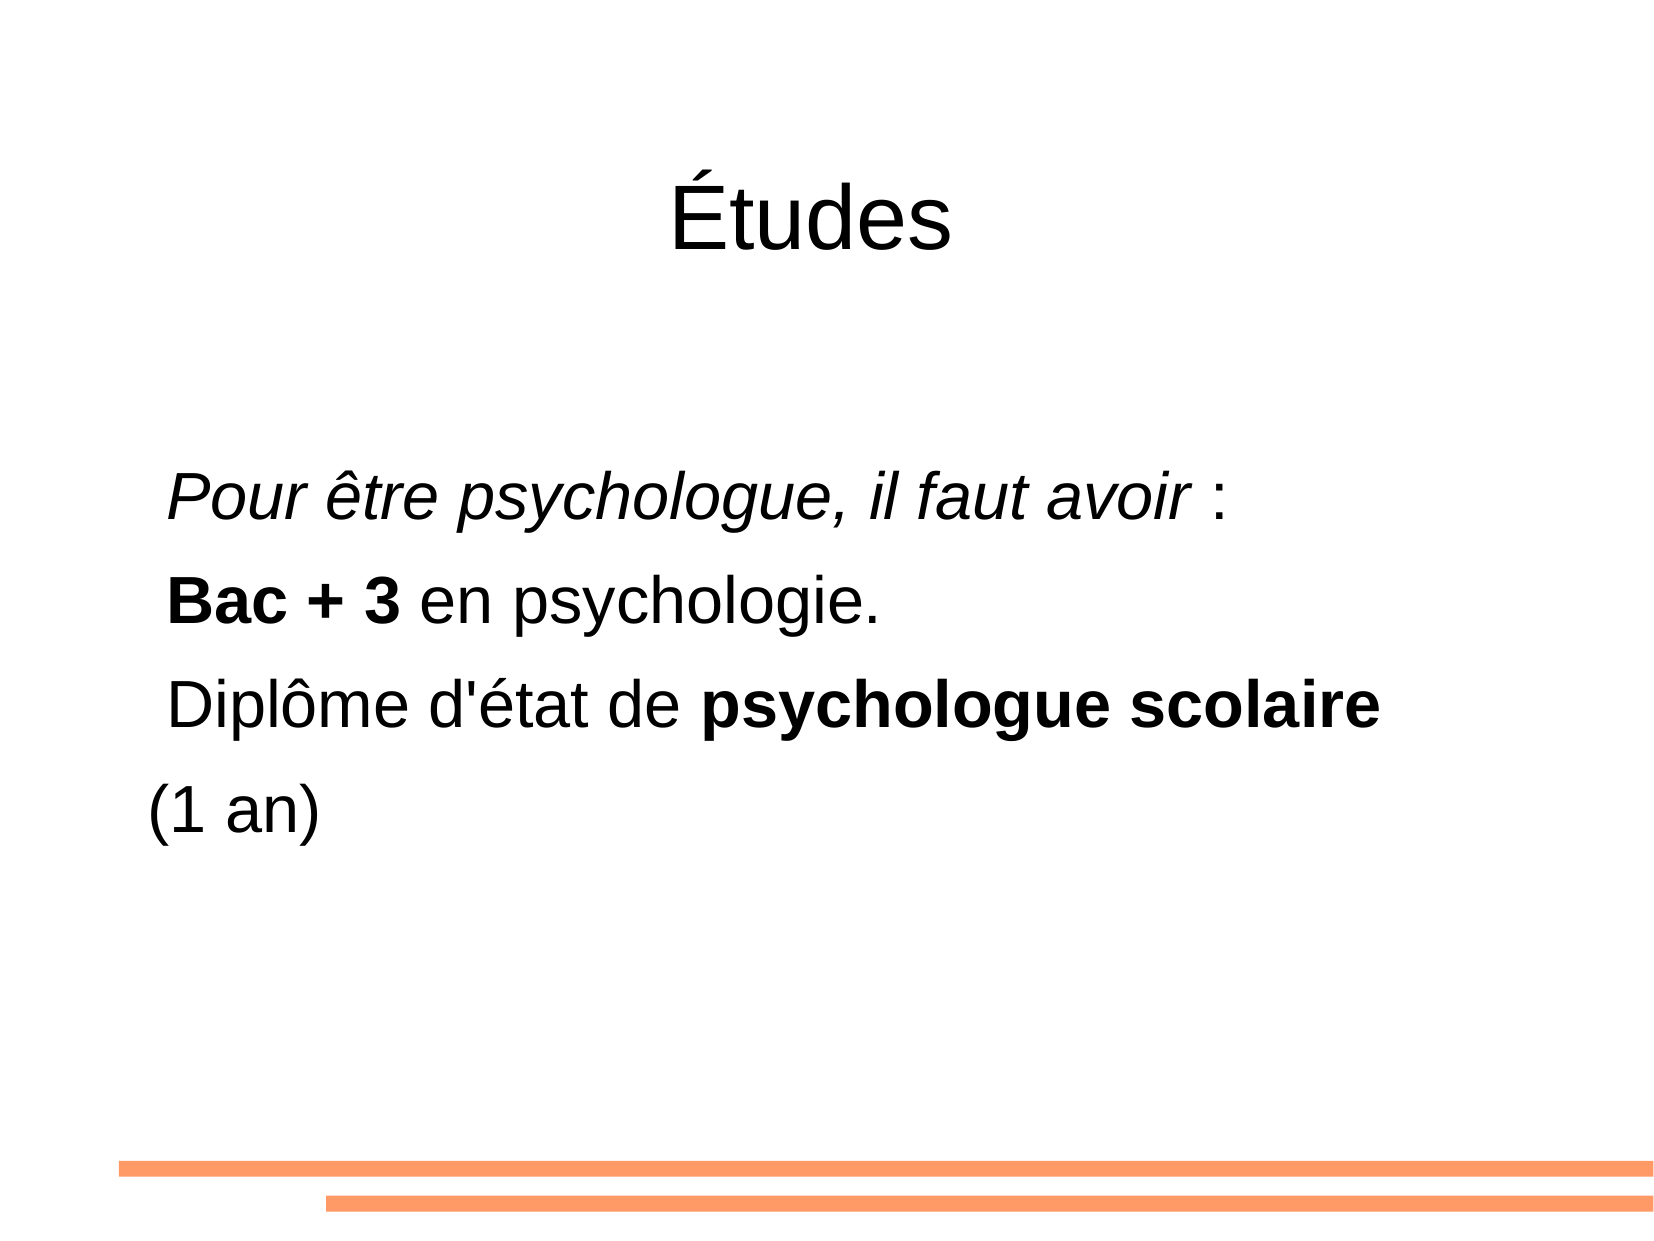

# Études
 Pour être psychologue, il faut avoir :
 Bac + 3 en psychologie.
 Diplôme d'état de psychologue scolaire
(1 an)